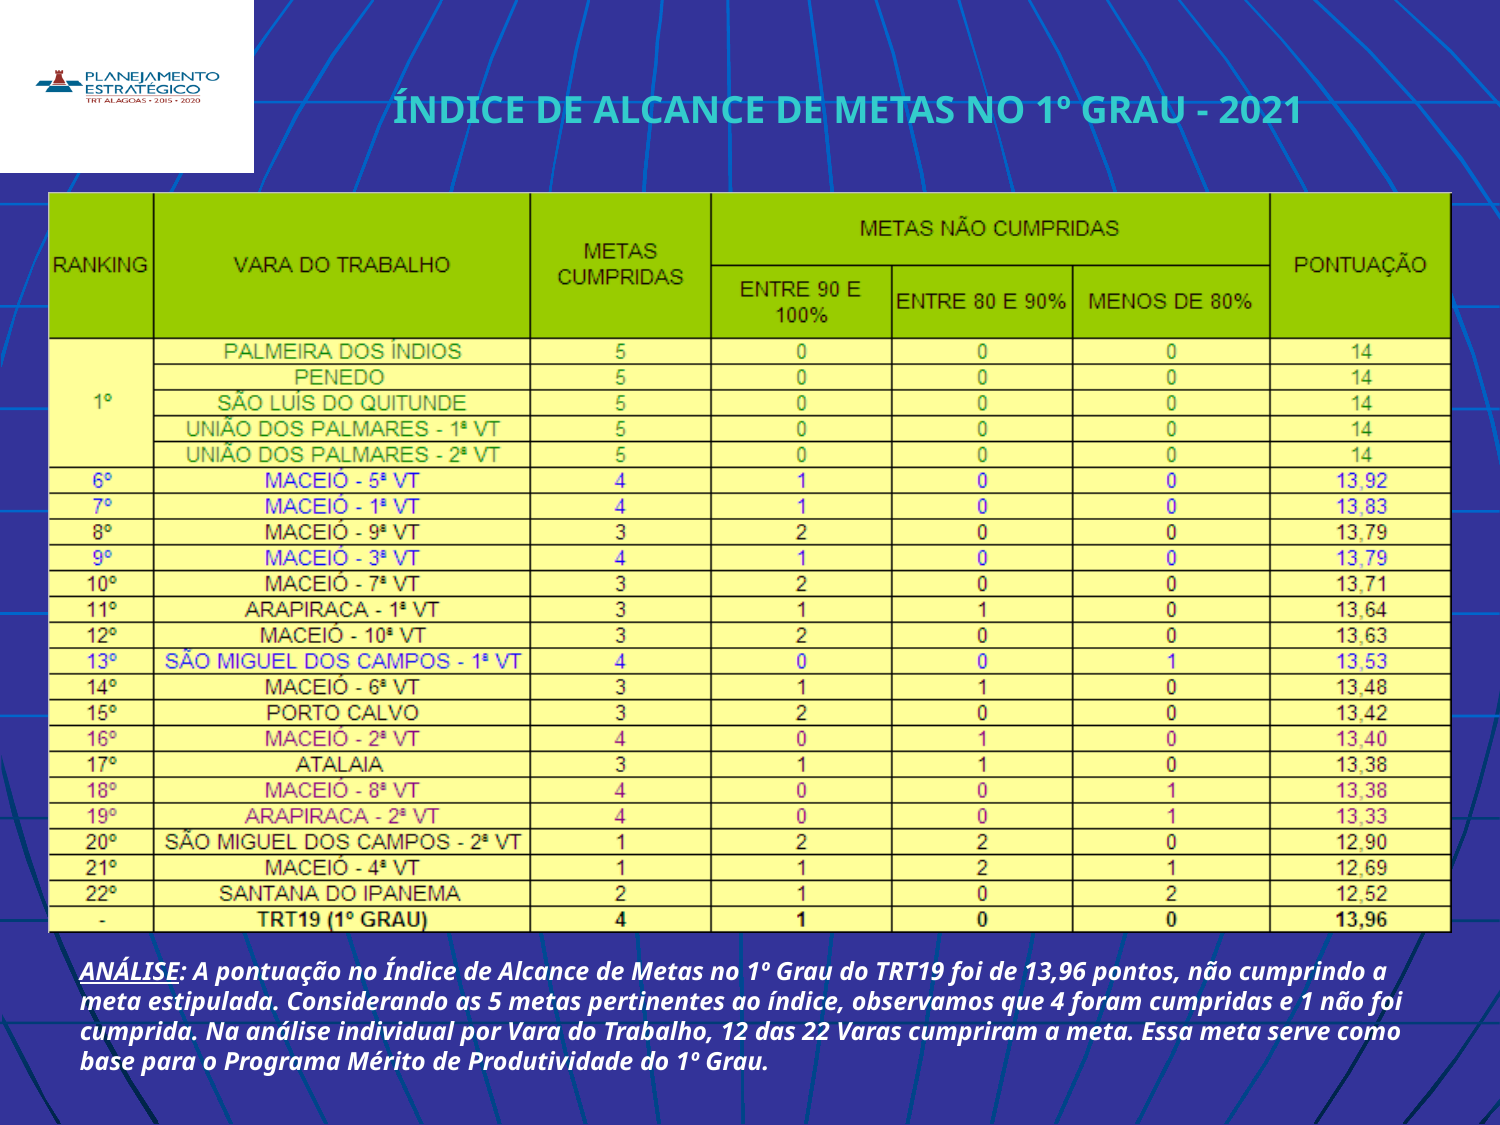

ÍNDICE DE ALCANCE DE METAS NO 1º GRAU - 2021
ANÁLISE: A pontuação no Índice de Alcance de Metas no 1º Grau do TRT19 foi de 13,96 pontos, não cumprindo a meta estipulada. Considerando as 5 metas pertinentes ao índice, observamos que 4 foram cumpridas e 1 não foi cumprida. Na análise individual por Vara do Trabalho, 12 das 22 Varas cumpriram a meta. Essa meta serve como base para o Programa Mérito de Produtividade do 1º Grau.